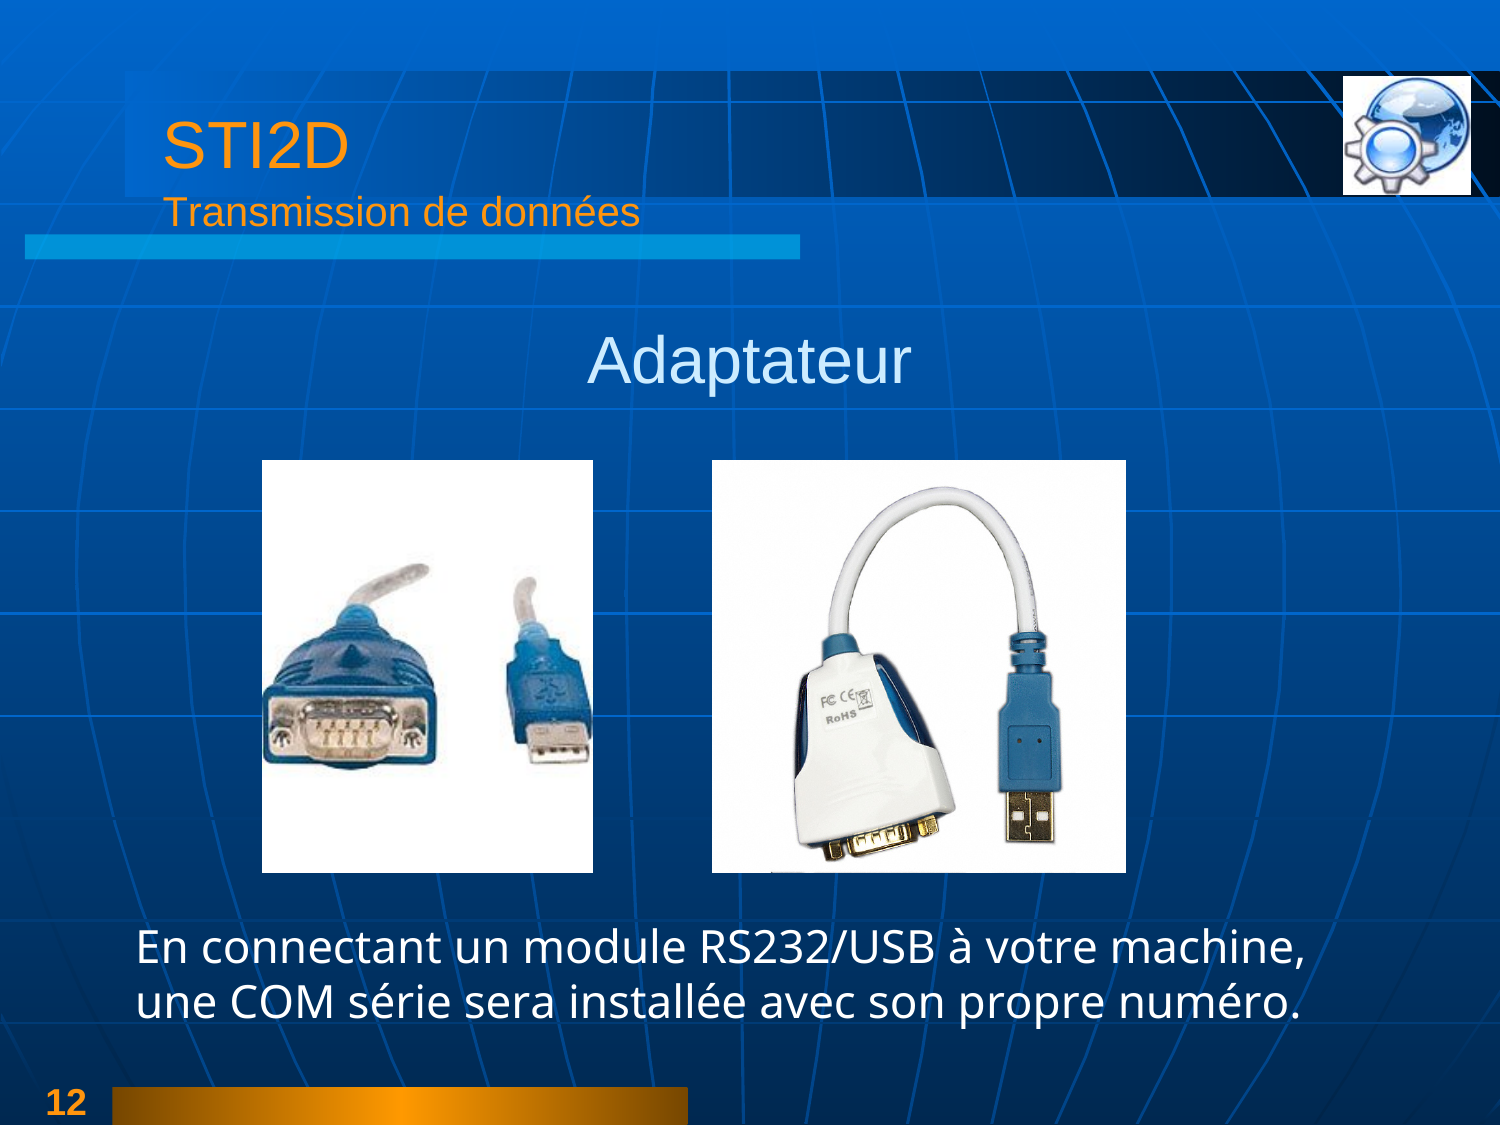

# Adaptateur
En connectant un module RS232/USB à votre machine,
une COM série sera installée avec son propre numéro.